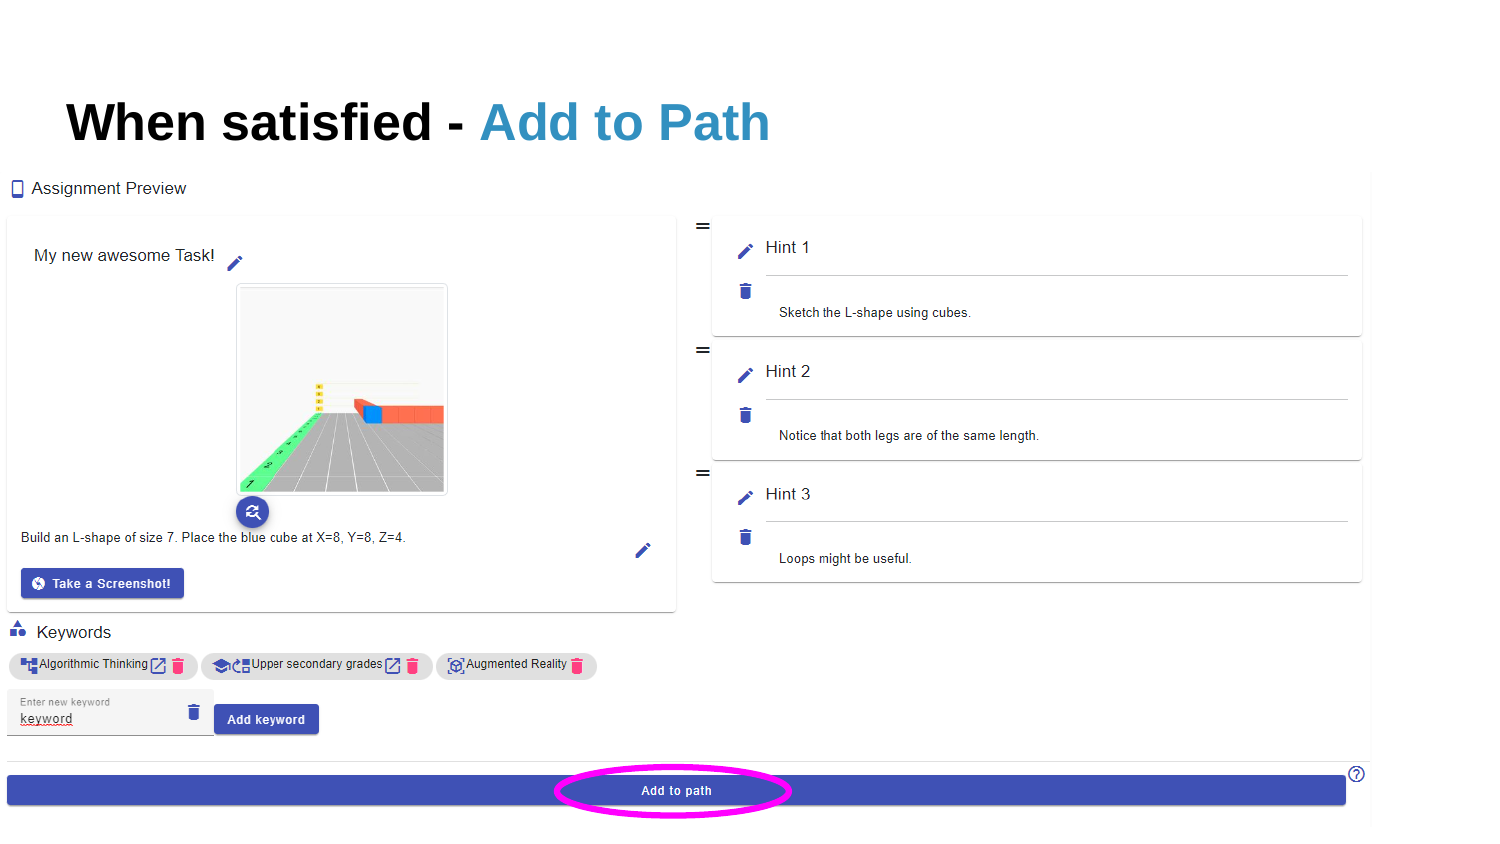

# When satisfied - Add to Path